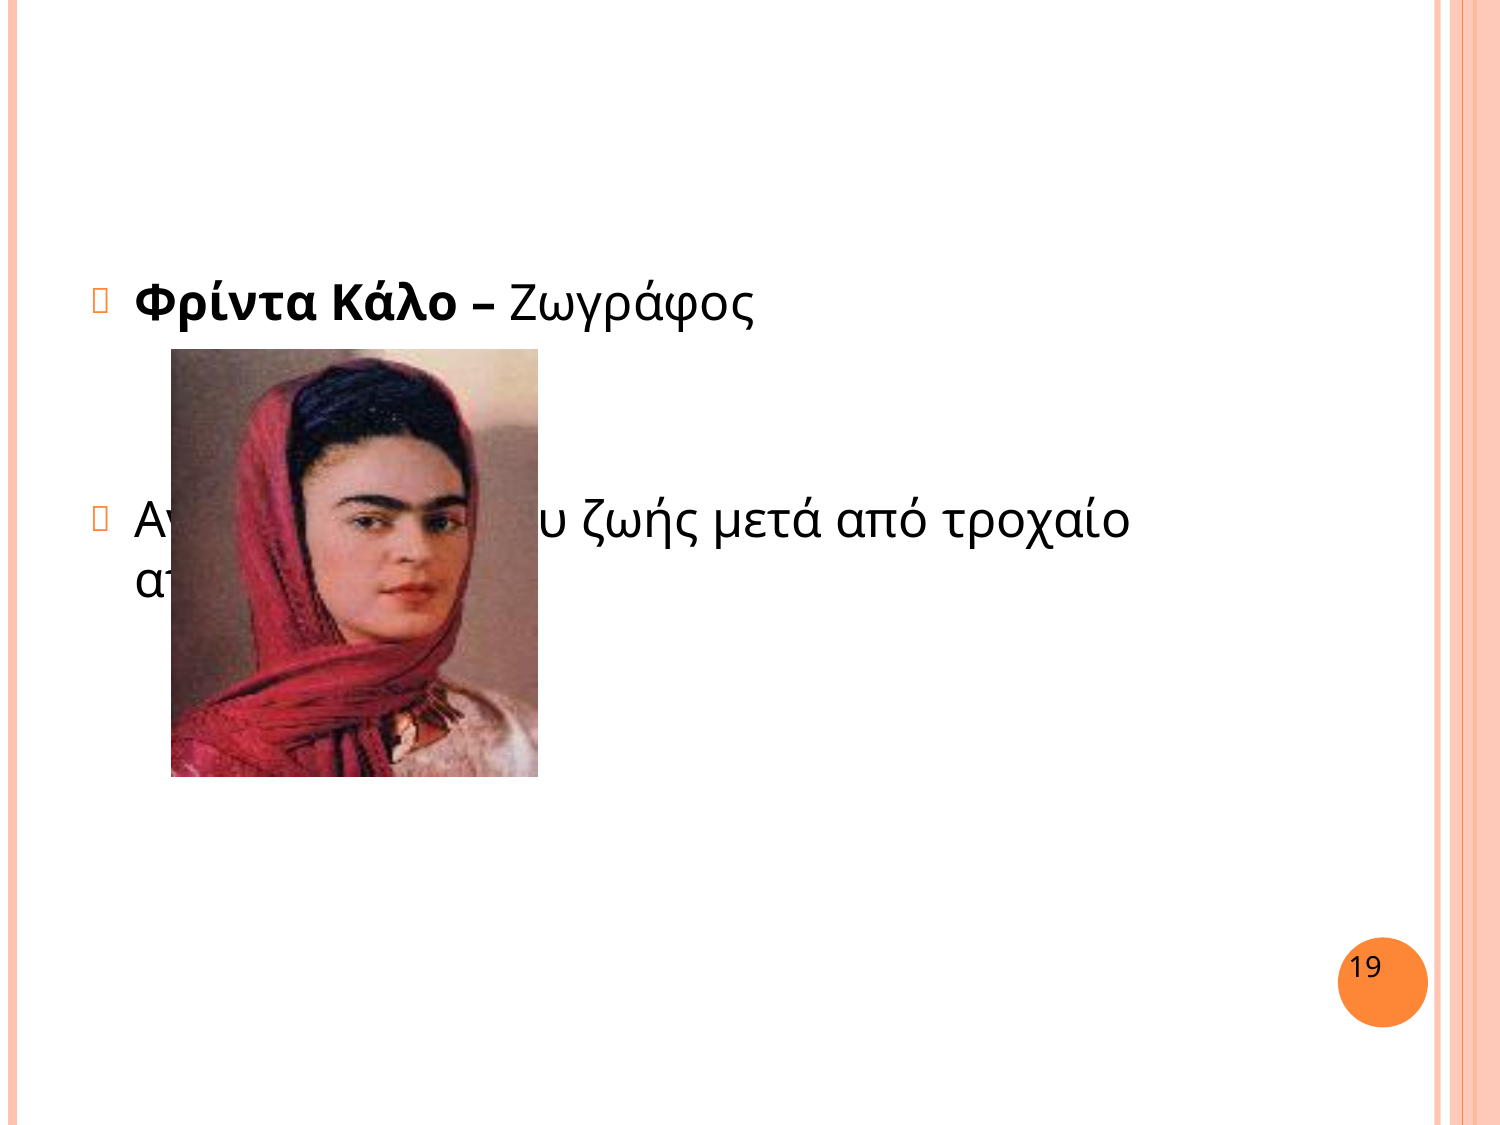

# Φρίντα Κάλο – Ζωγράφος
Αναπηρία εφ’όρου ζωής μετά από τροχαίο ατύχημα